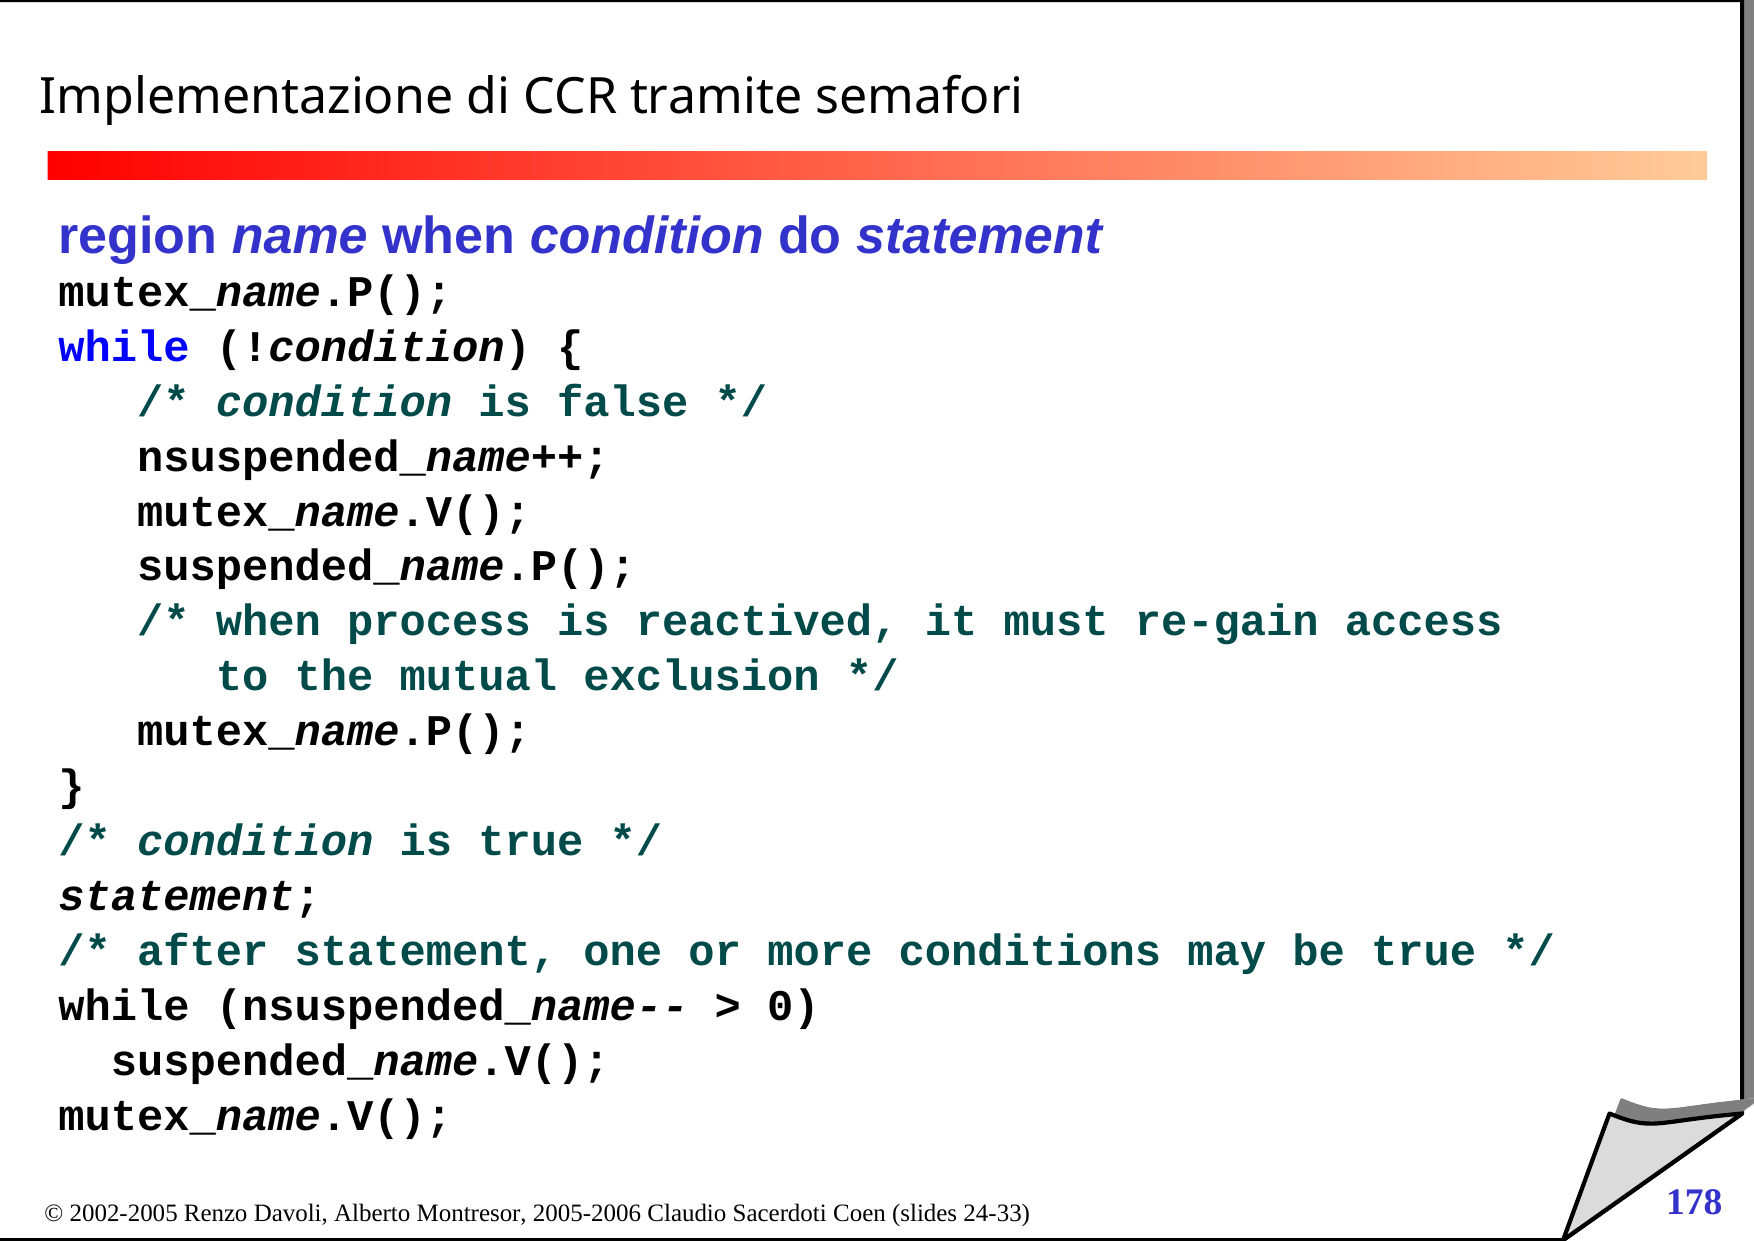

# Implementazione di CCR tramite semafori
region name when condition do statement
mutex_name.P();
while (!condition) {
 /* condition is false */
 nsuspended_name++;
 mutex_name.V();
 suspended_name.P();
 /* when process is reactived, it must re-gain access
 to the mutual exclusion */
 mutex_name.P();
}
/* condition is true */
statement;
/* after statement, one or more conditions may be true */
while (nsuspended_name-- > 0)
 suspended_name.V();
mutex_name.V();